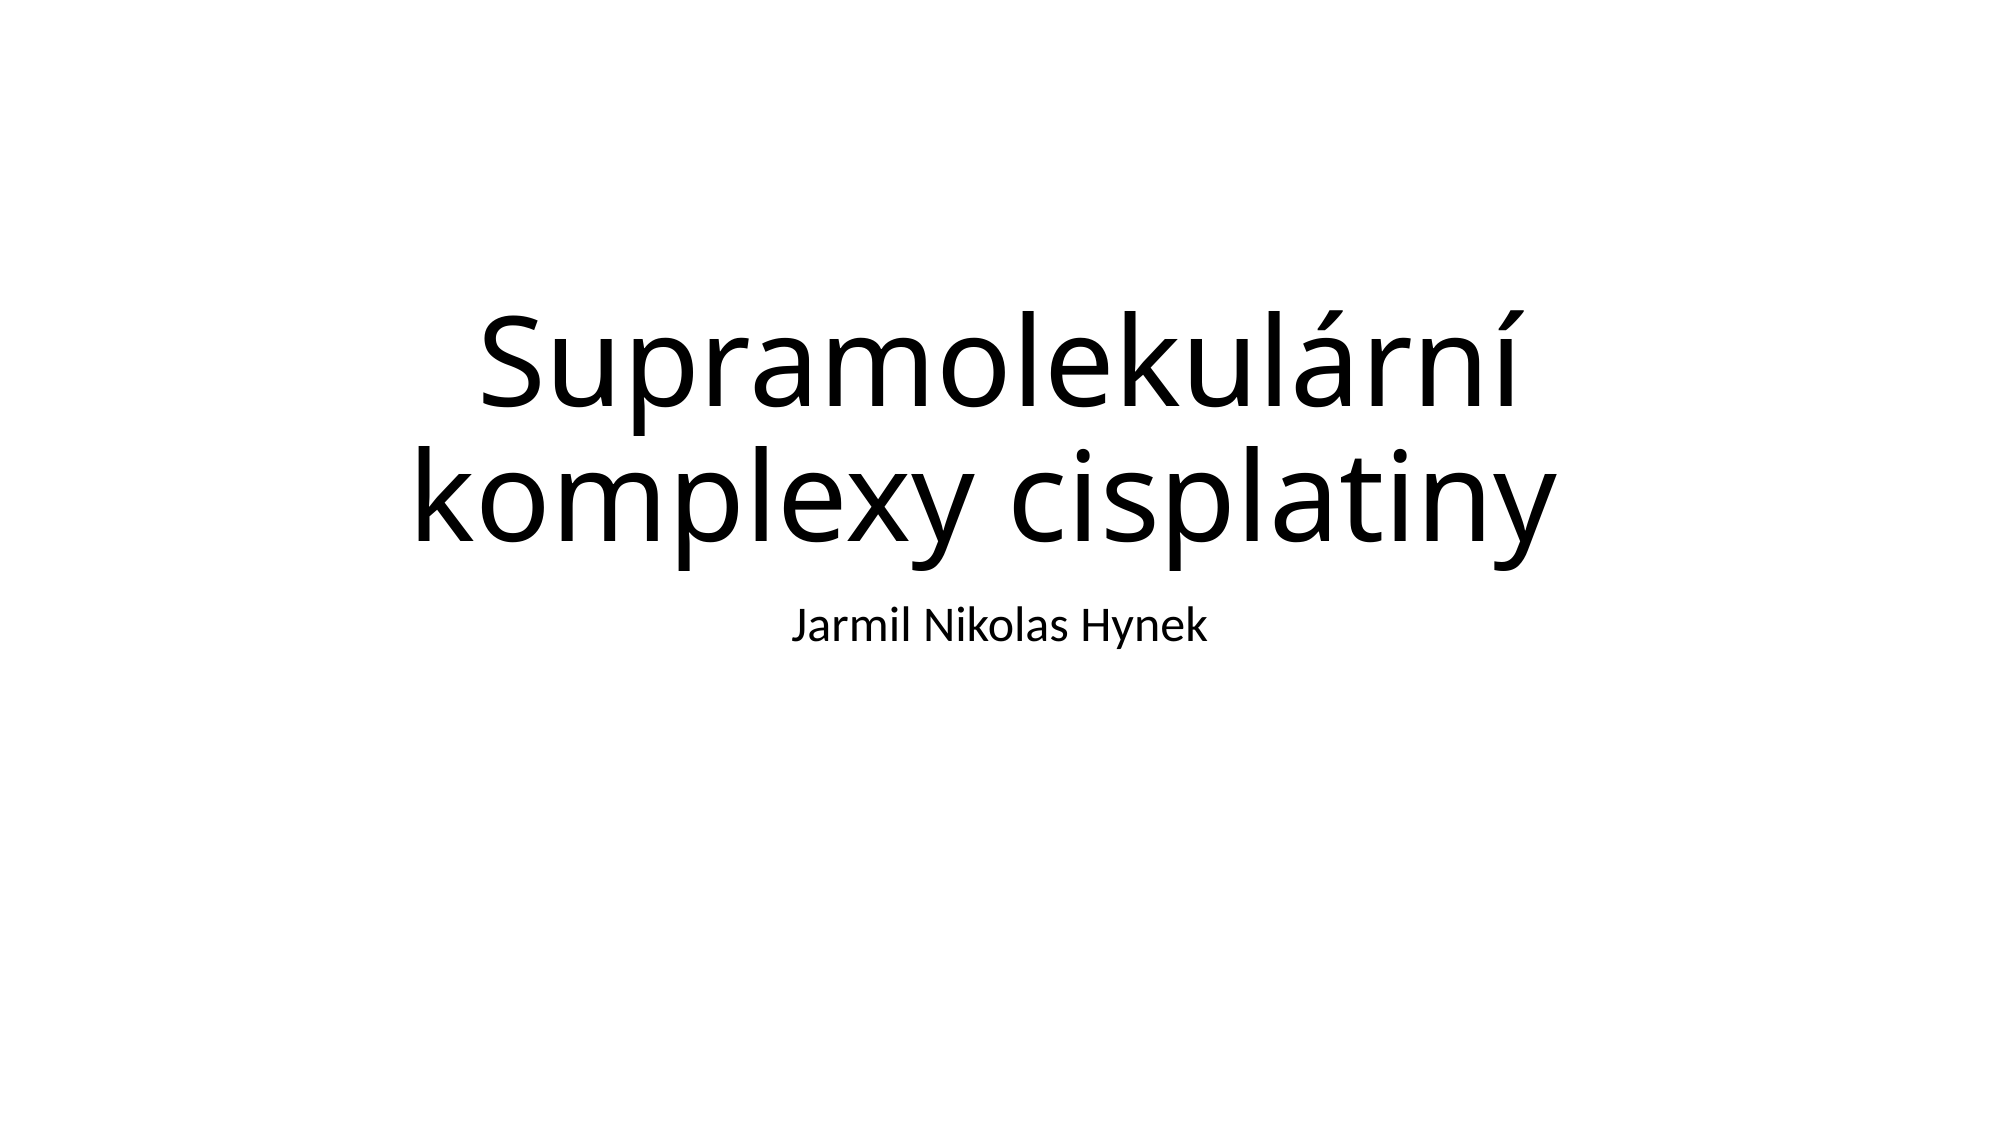

# Supramolekulární komplexy cisplatiny
Jarmil Nikolas Hynek